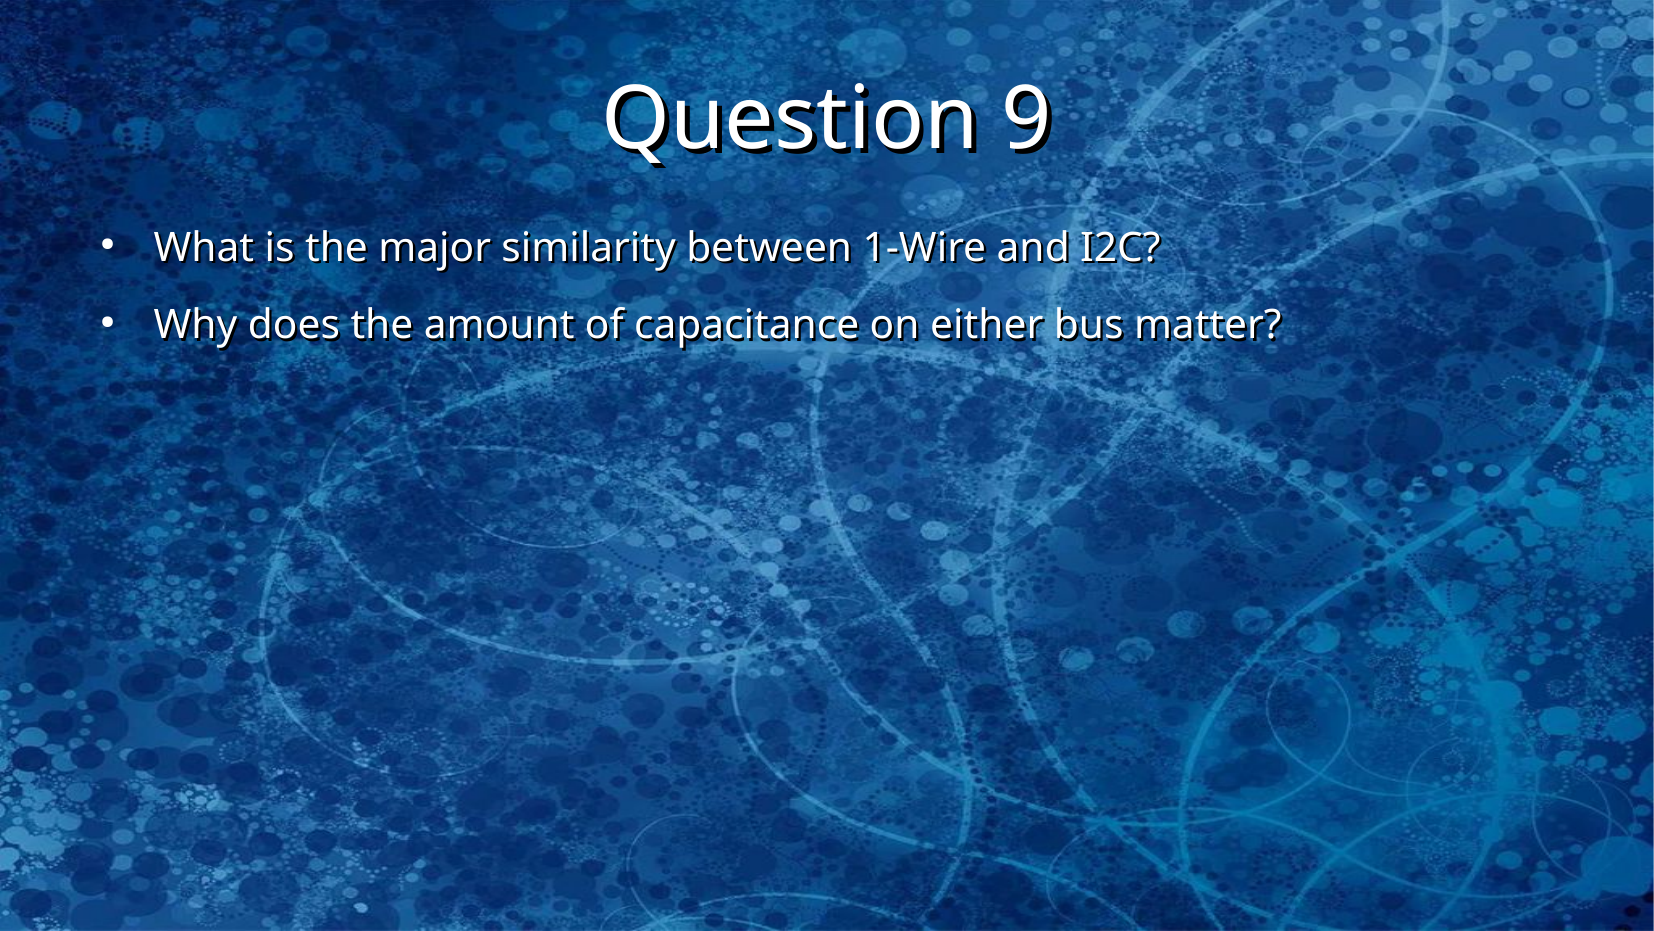

# Question 9
What is the major similarity between 1-Wire and I2C?
Why does the amount of capacitance on either bus matter?